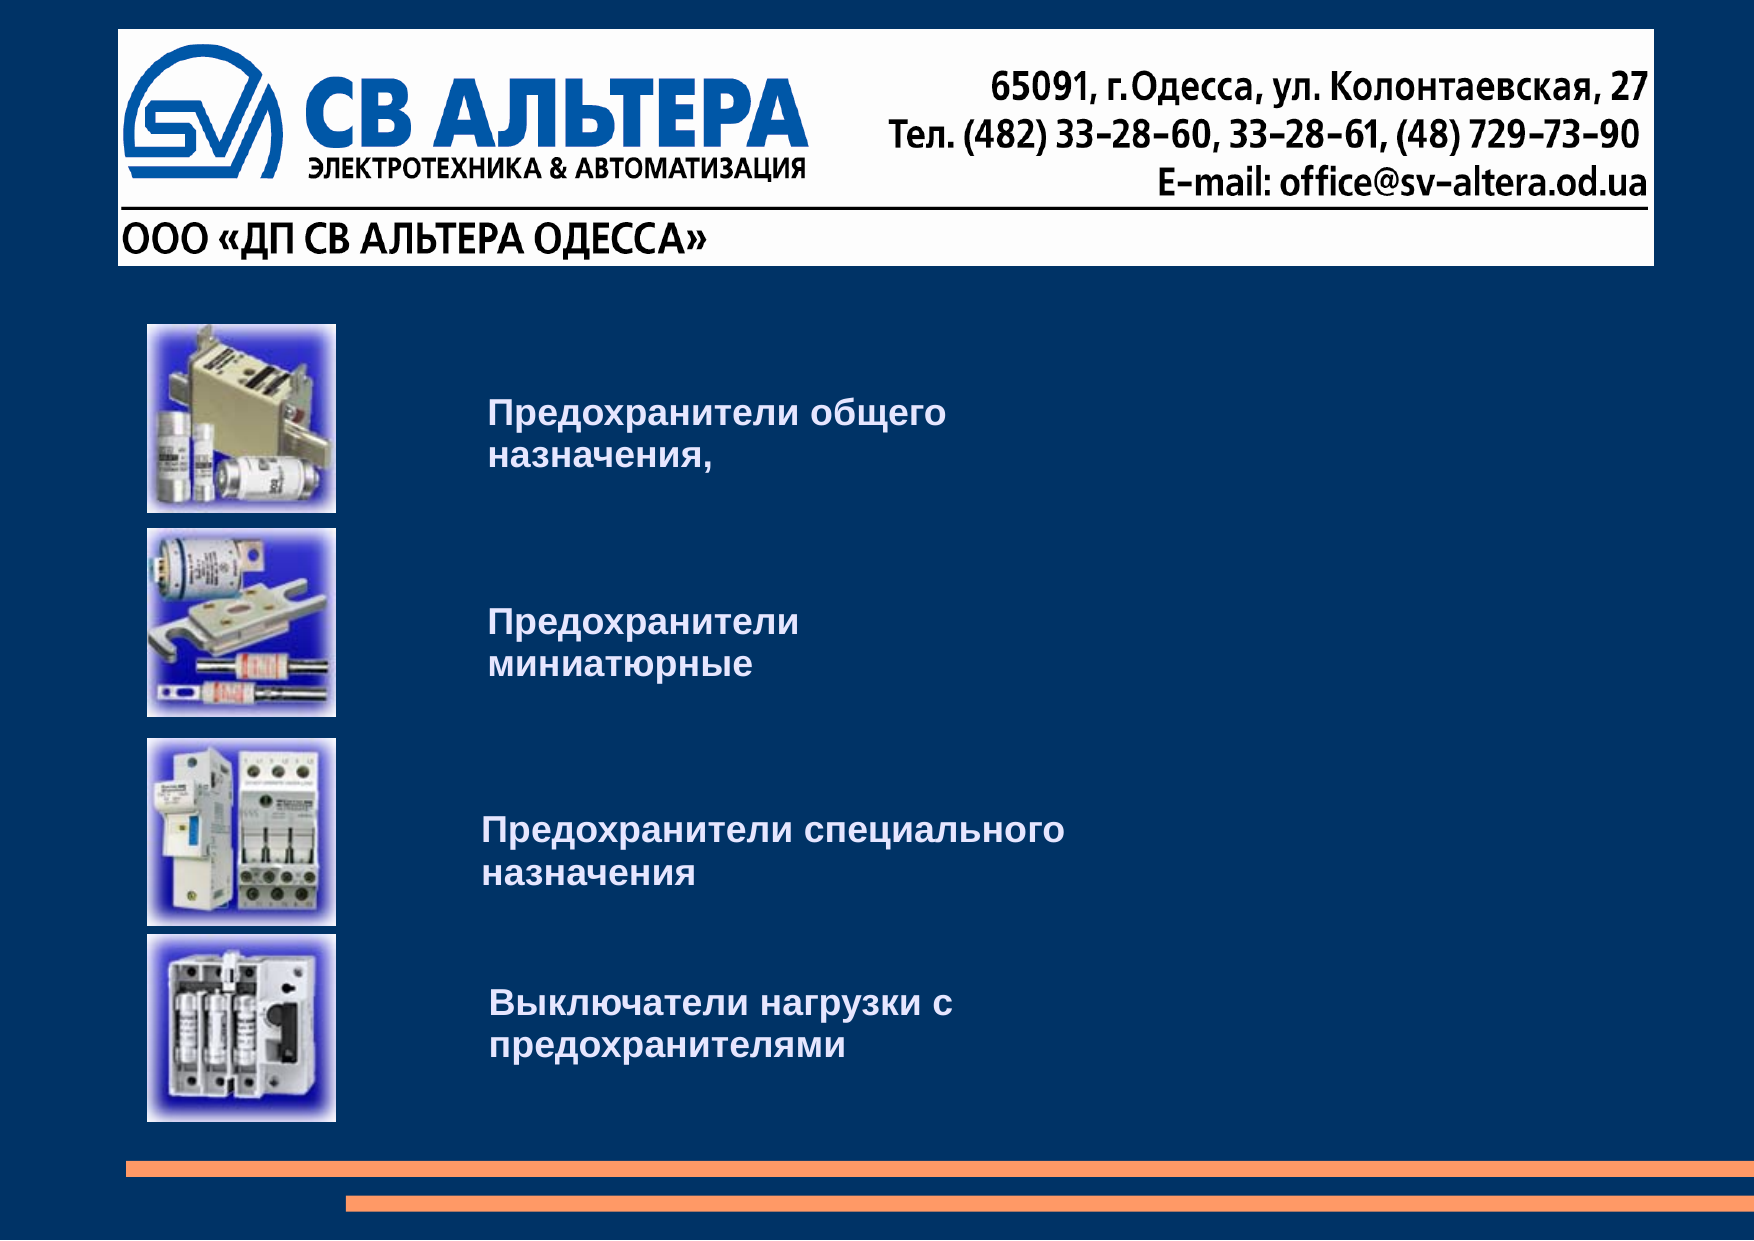

#
Предохранители общего назначения,
Предохранители миниатюрные
Предохранители специального назначения
Выключатели нагрузки с предохранителями